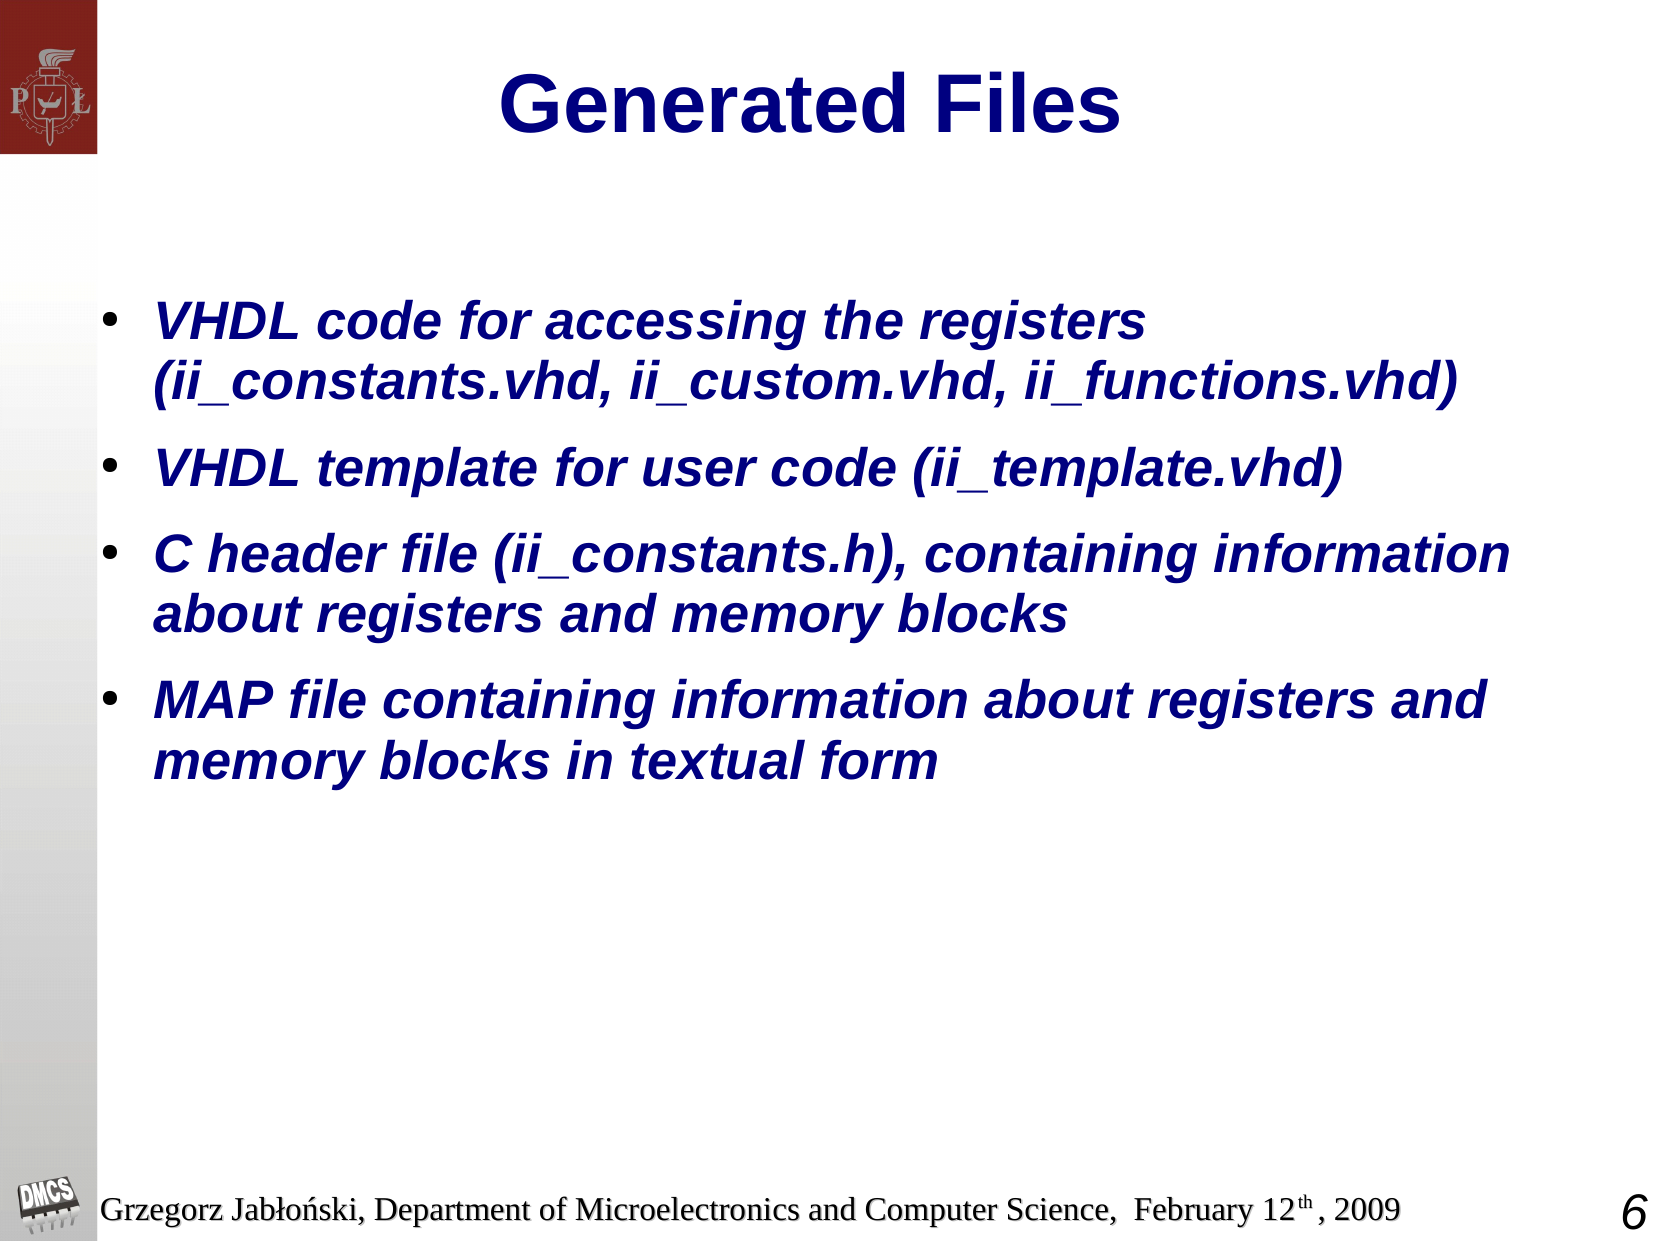

# Generated Files
VHDL code for accessing the registers (ii_constants.vhd, ii_custom.vhd, ii_functions.vhd)
VHDL template for user code (ii_template.vhd)
C header file (ii_constants.h), containing information about registers and memory blocks
MAP file containing information about registers and memory blocks in textual form
6